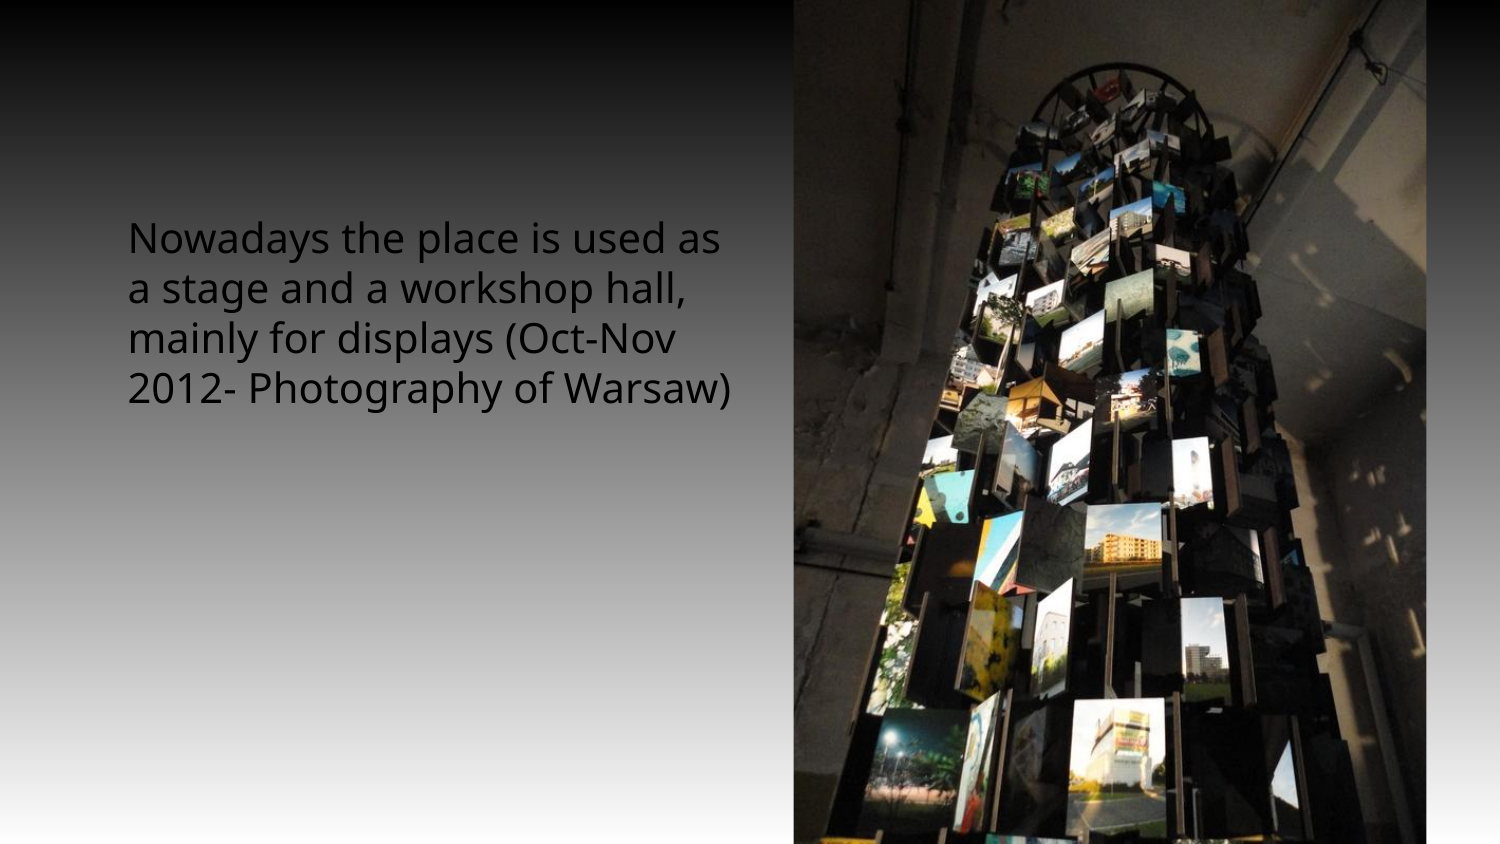

# Nowadays the place is used as a stage and a workshop hall, mainly for displays (Oct-Nov 2012- Photography of Warsaw)